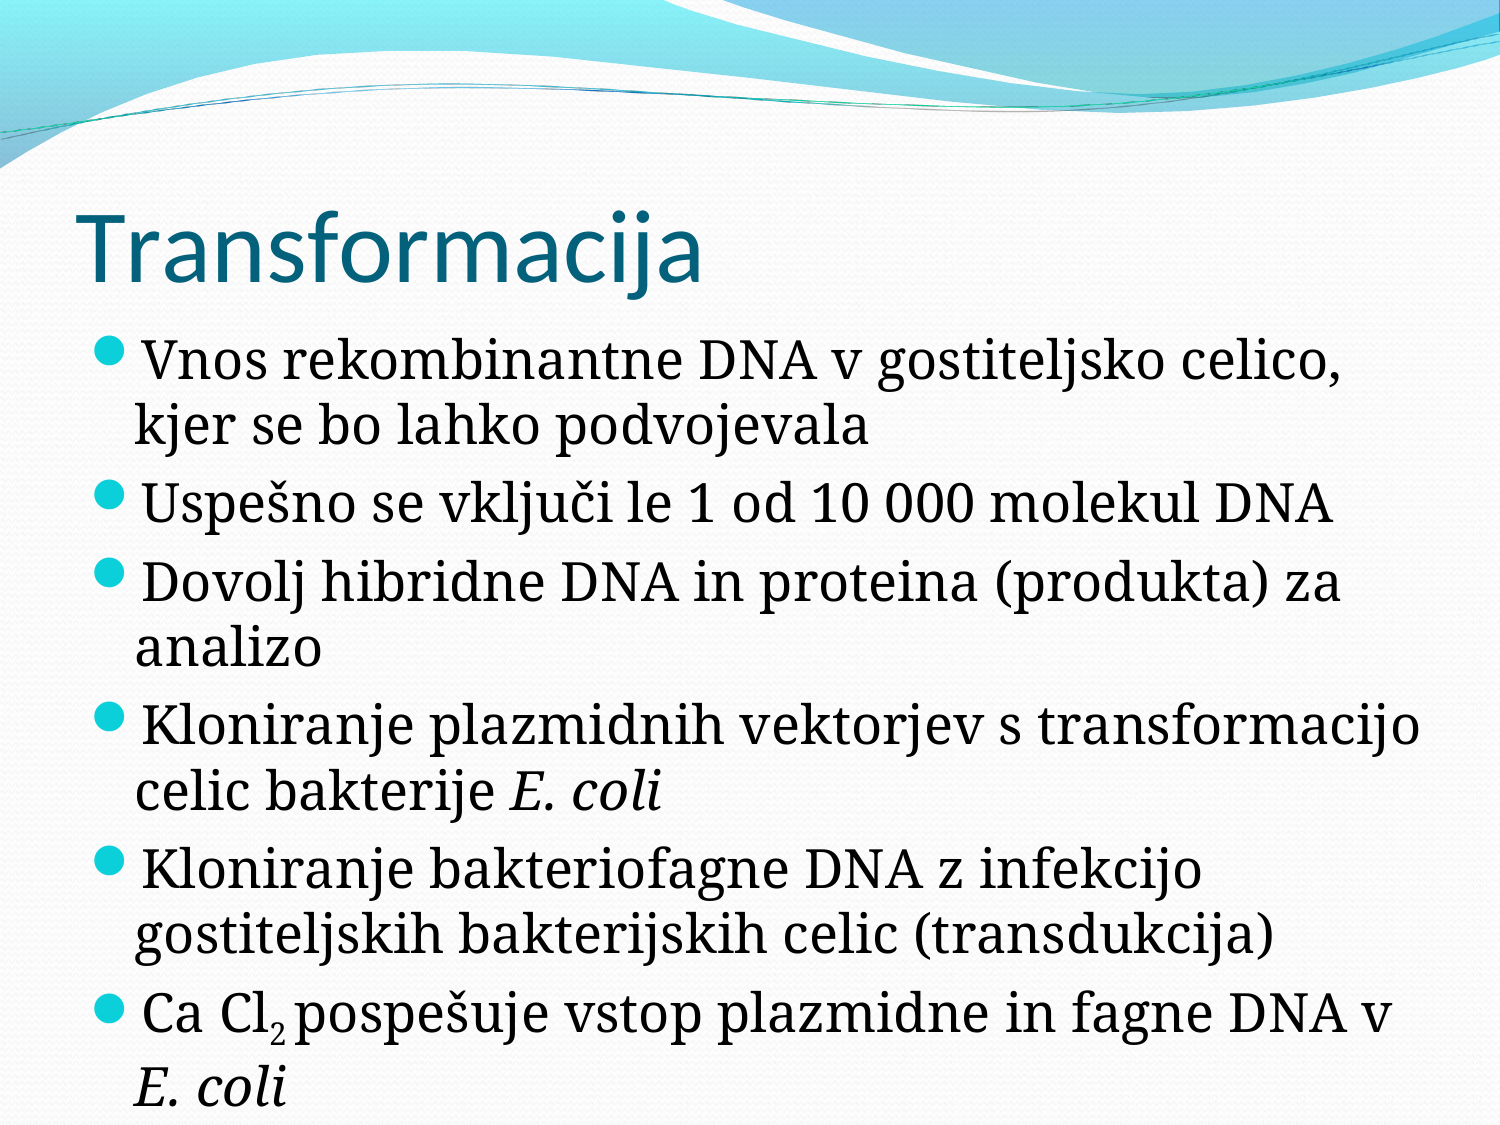

# Transformacija
Vnos rekombinantne DNA v gostiteljsko celico, kjer se bo lahko podvojevala
Uspešno se vključi le 1 od 10 000 molekul DNA
Dovolj hibridne DNA in proteina (produkta) za analizo
Kloniranje plazmidnih vektorjev s transformacijo celic bakterije E. coli
Kloniranje bakteriofagne DNA z infekcijo gostiteljskih bakterijskih celic (transdukcija)
Ca Cl2 pospešuje vstop plazmidne in fagne DNA v E. coli